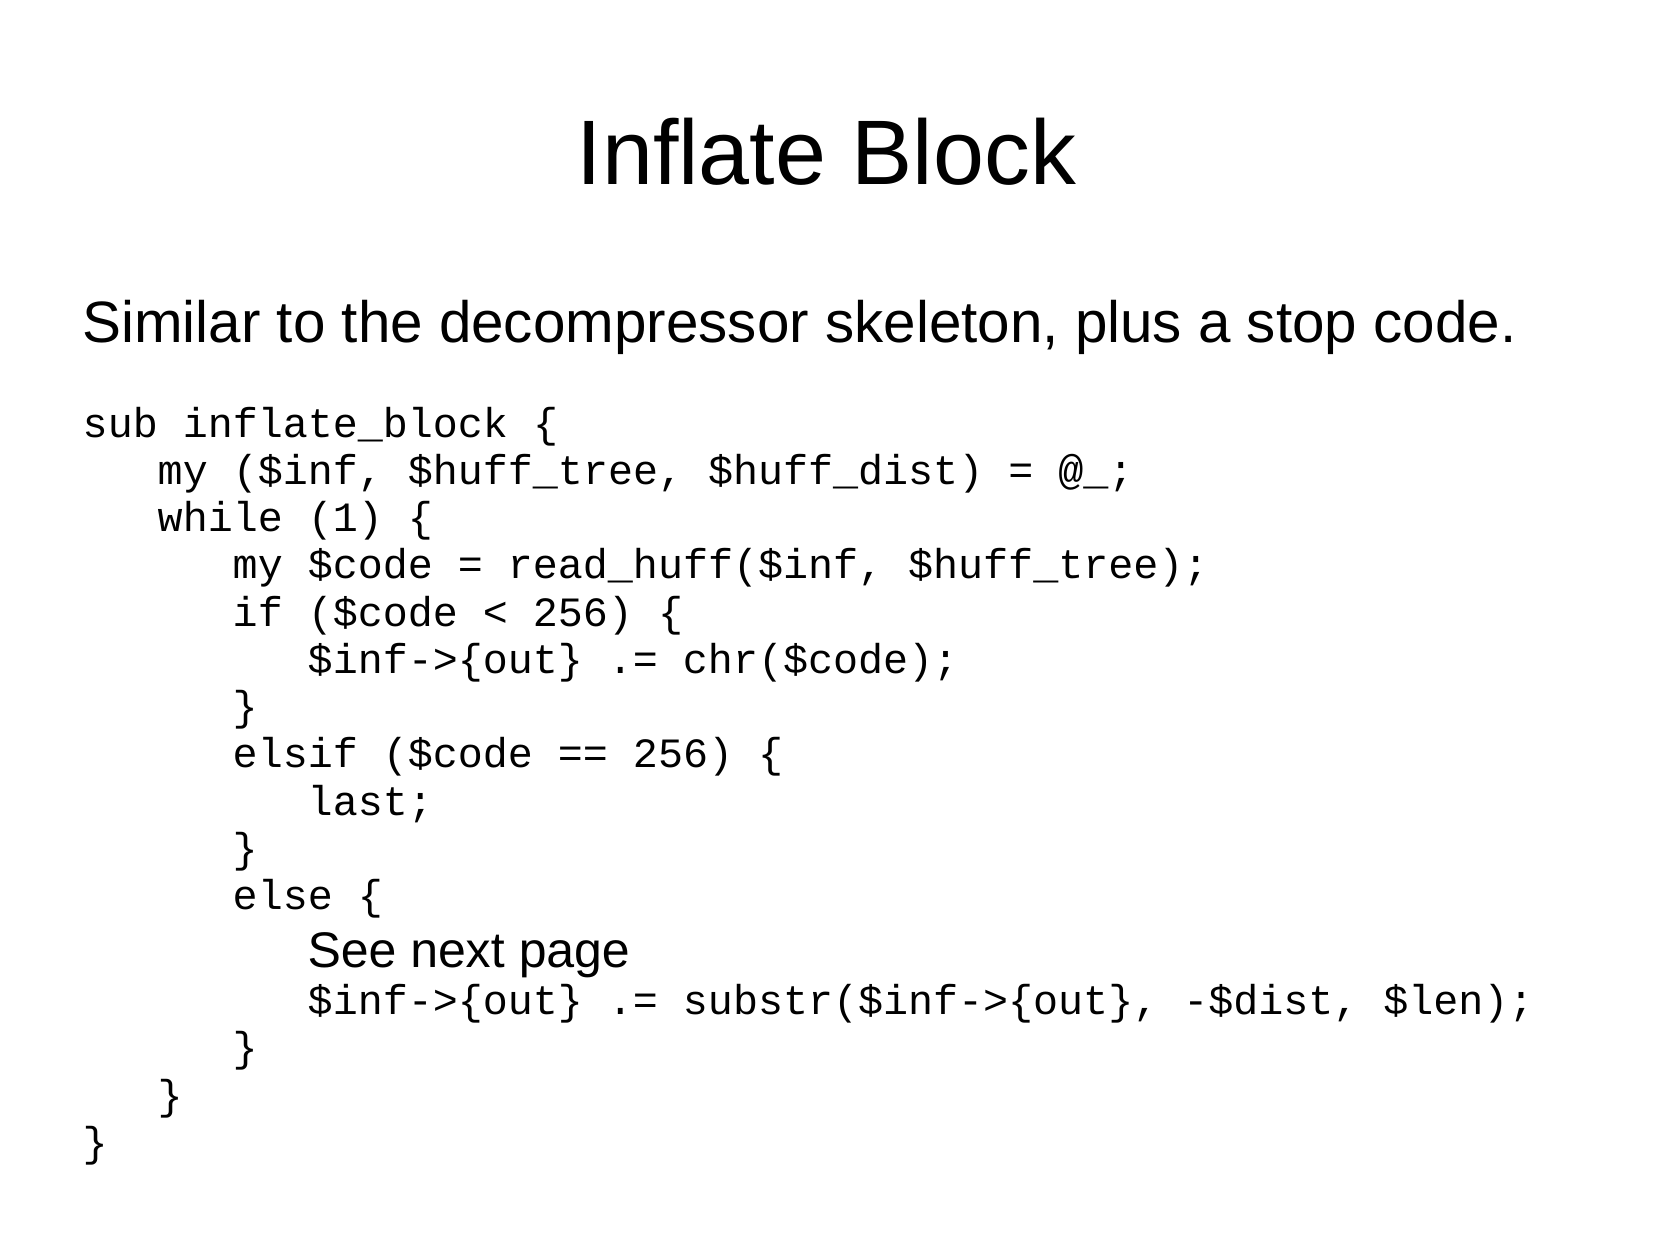

# Inflate Block
Similar to the decompressor skeleton, plus a stop code.
sub inflate_block {
 my ($inf, $huff_tree, $huff_dist) = @_;
 while (1) {
 my $code = read_huff($inf, $huff_tree);
 if ($code < 256) {
 $inf->{out} .= chr($code);
 }
 elsif ($code == 256) {
 last;
 }
 else {
 See next page
 $inf->{out} .= substr($inf->{out}, -$dist, $len);
 }
 }
}